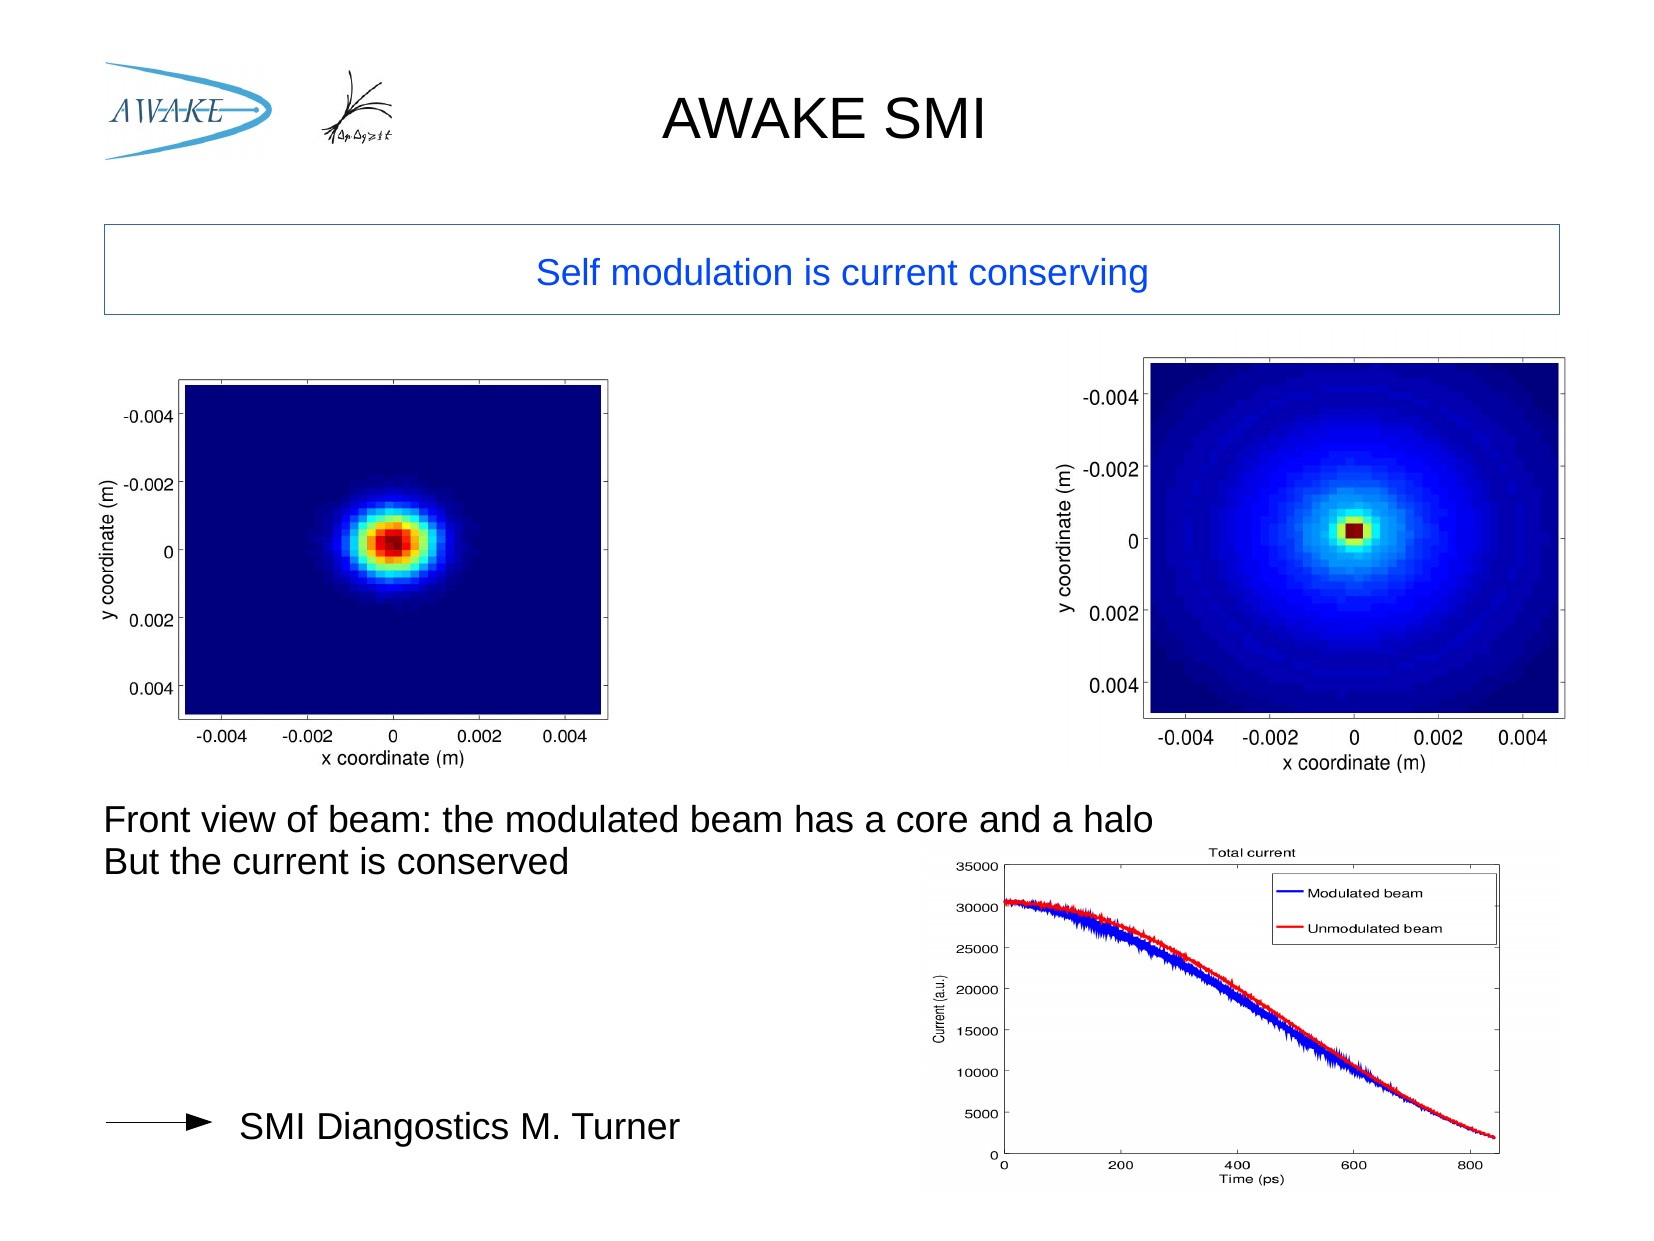

AWAKE SMI
Self modulation is current conserving
Front view of beam: the modulated beam has a core and a halo
But the current is conserved
SMI Diangostics M. Turner